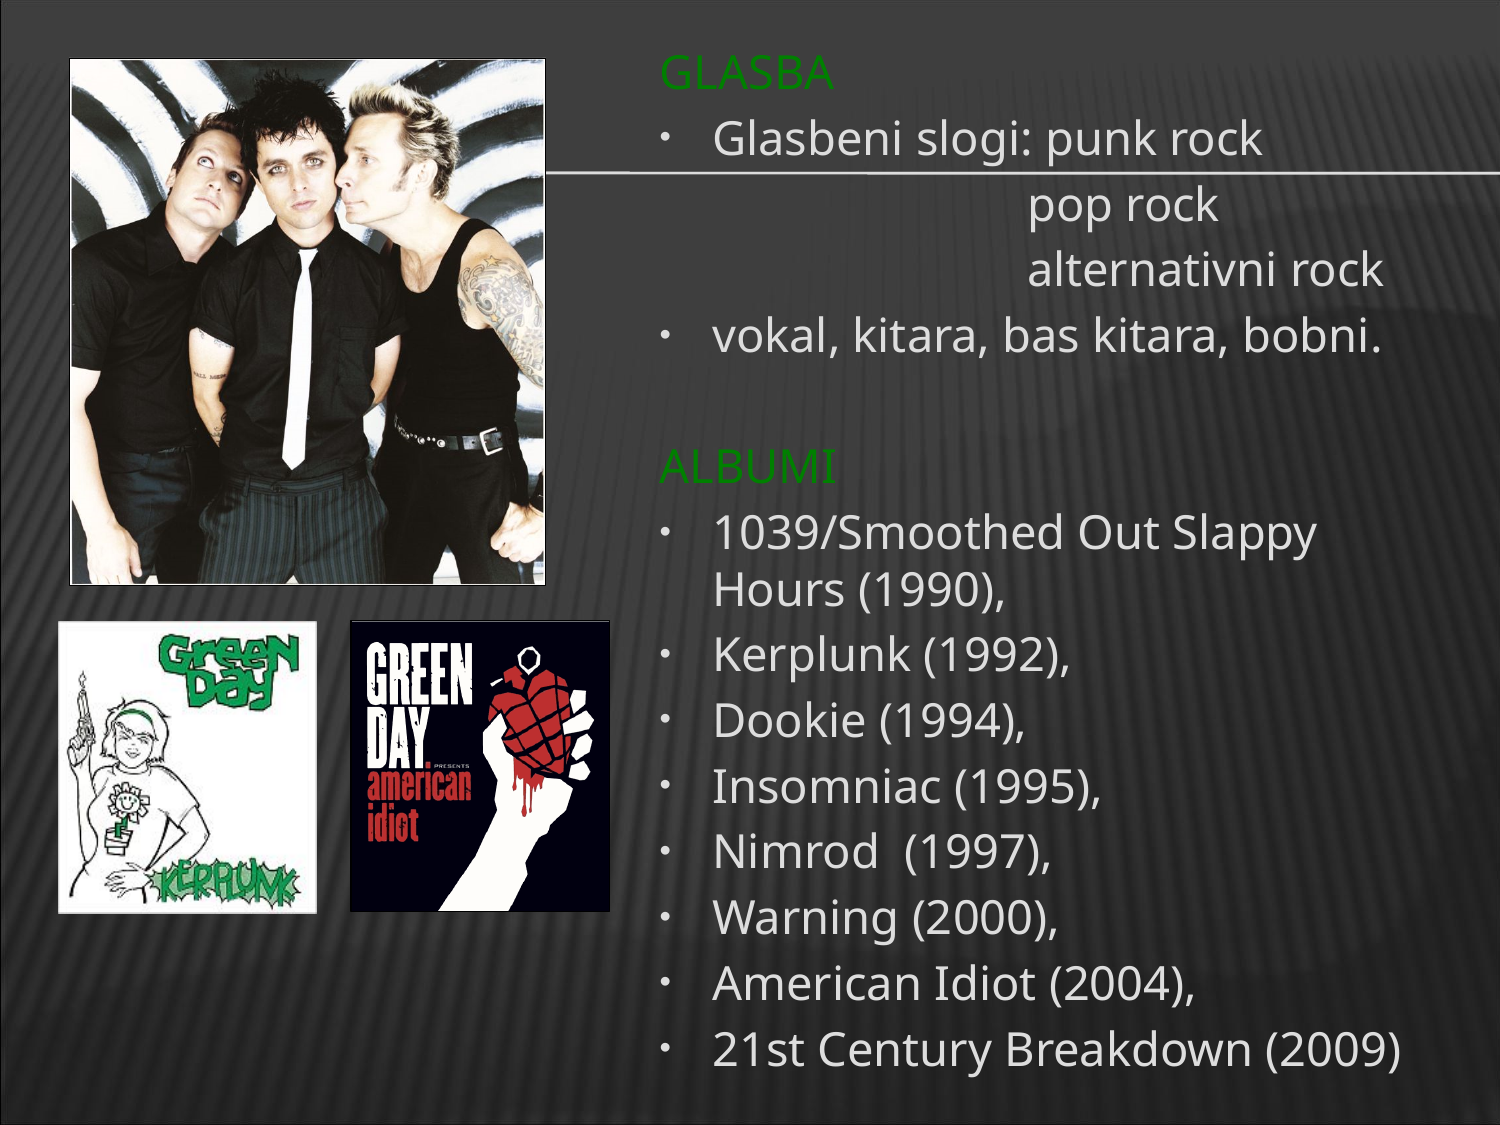

GLASBA
Glasbeni slogi: punk rock
 pop rock
 alternativni rock
vokal, kitara, bas kitara, bobni.
ALBUMI
1039/Smoothed Out Slappy Hours (1990),
Kerplunk (1992),
Dookie (1994),
Insomniac (1995),
Nimrod (1997),
Warning (2000),
American Idiot (2004),
21st Century Breakdown (2009)
#